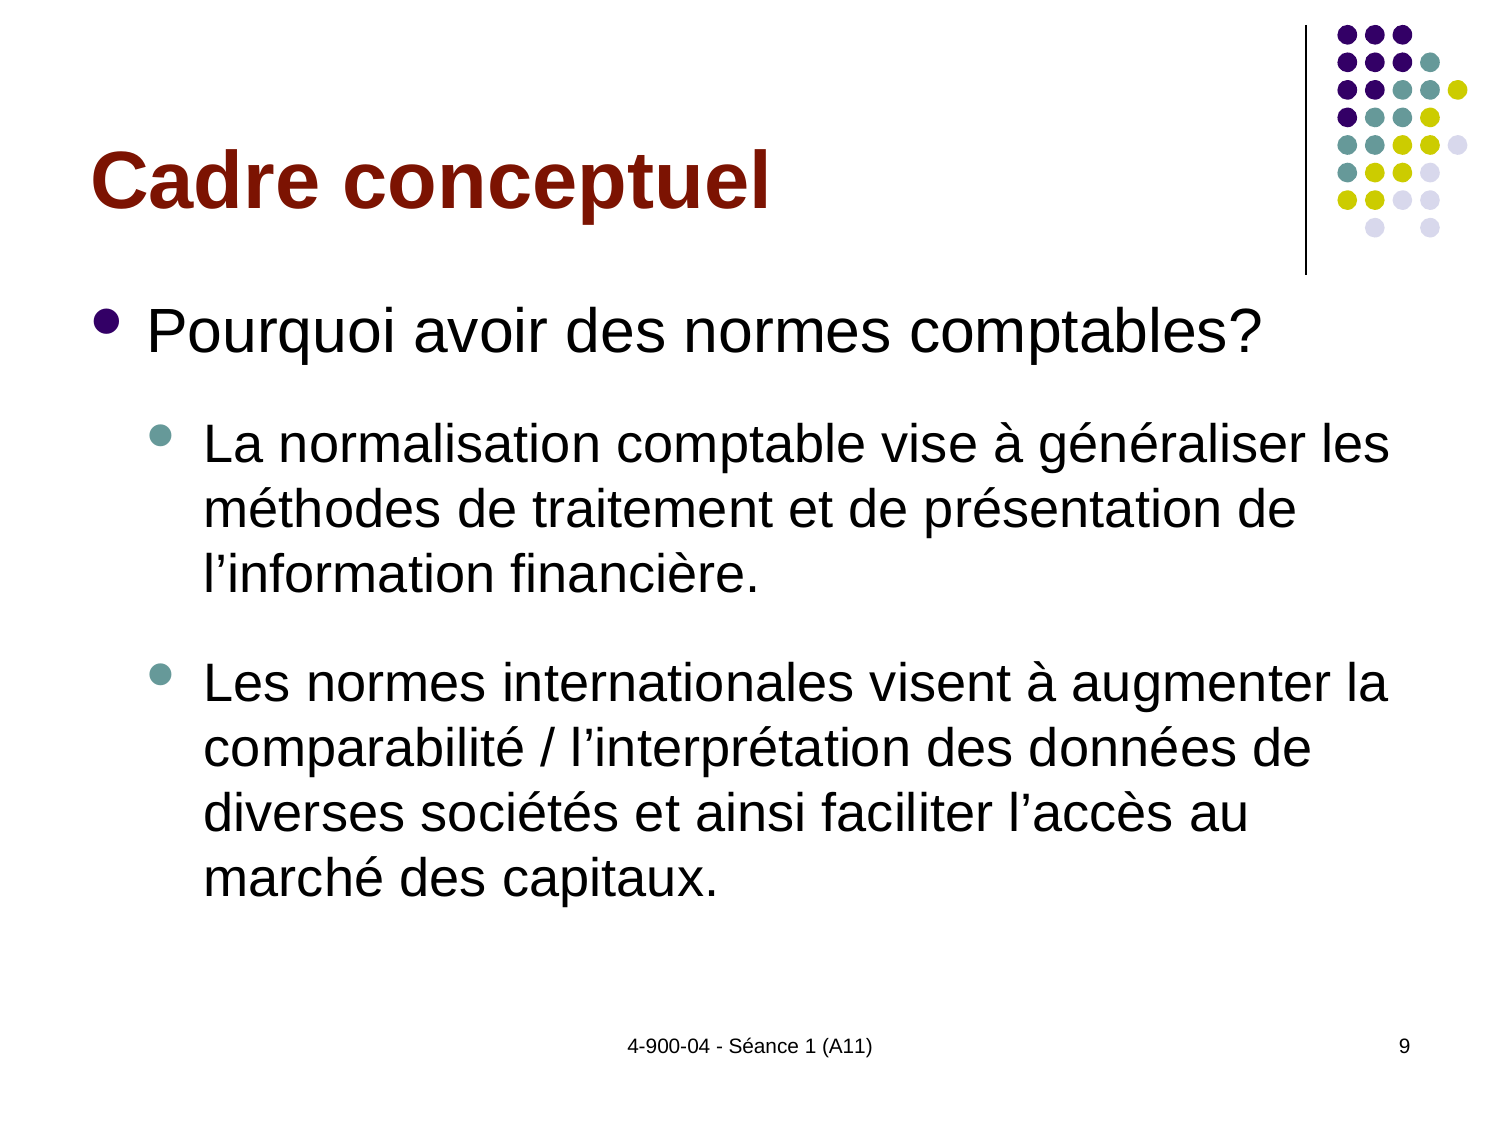

# Cadre conceptuel
Pourquoi avoir des normes comptables?
La normalisation comptable vise à généraliser les méthodes de traitement et de présentation de l’information financière.
Les normes internationales visent à augmenter la comparabilité / l’interprétation des données de diverses sociétés et ainsi faciliter l’accès au marché des capitaux.
4-900-04 - Séance 1 (A11)